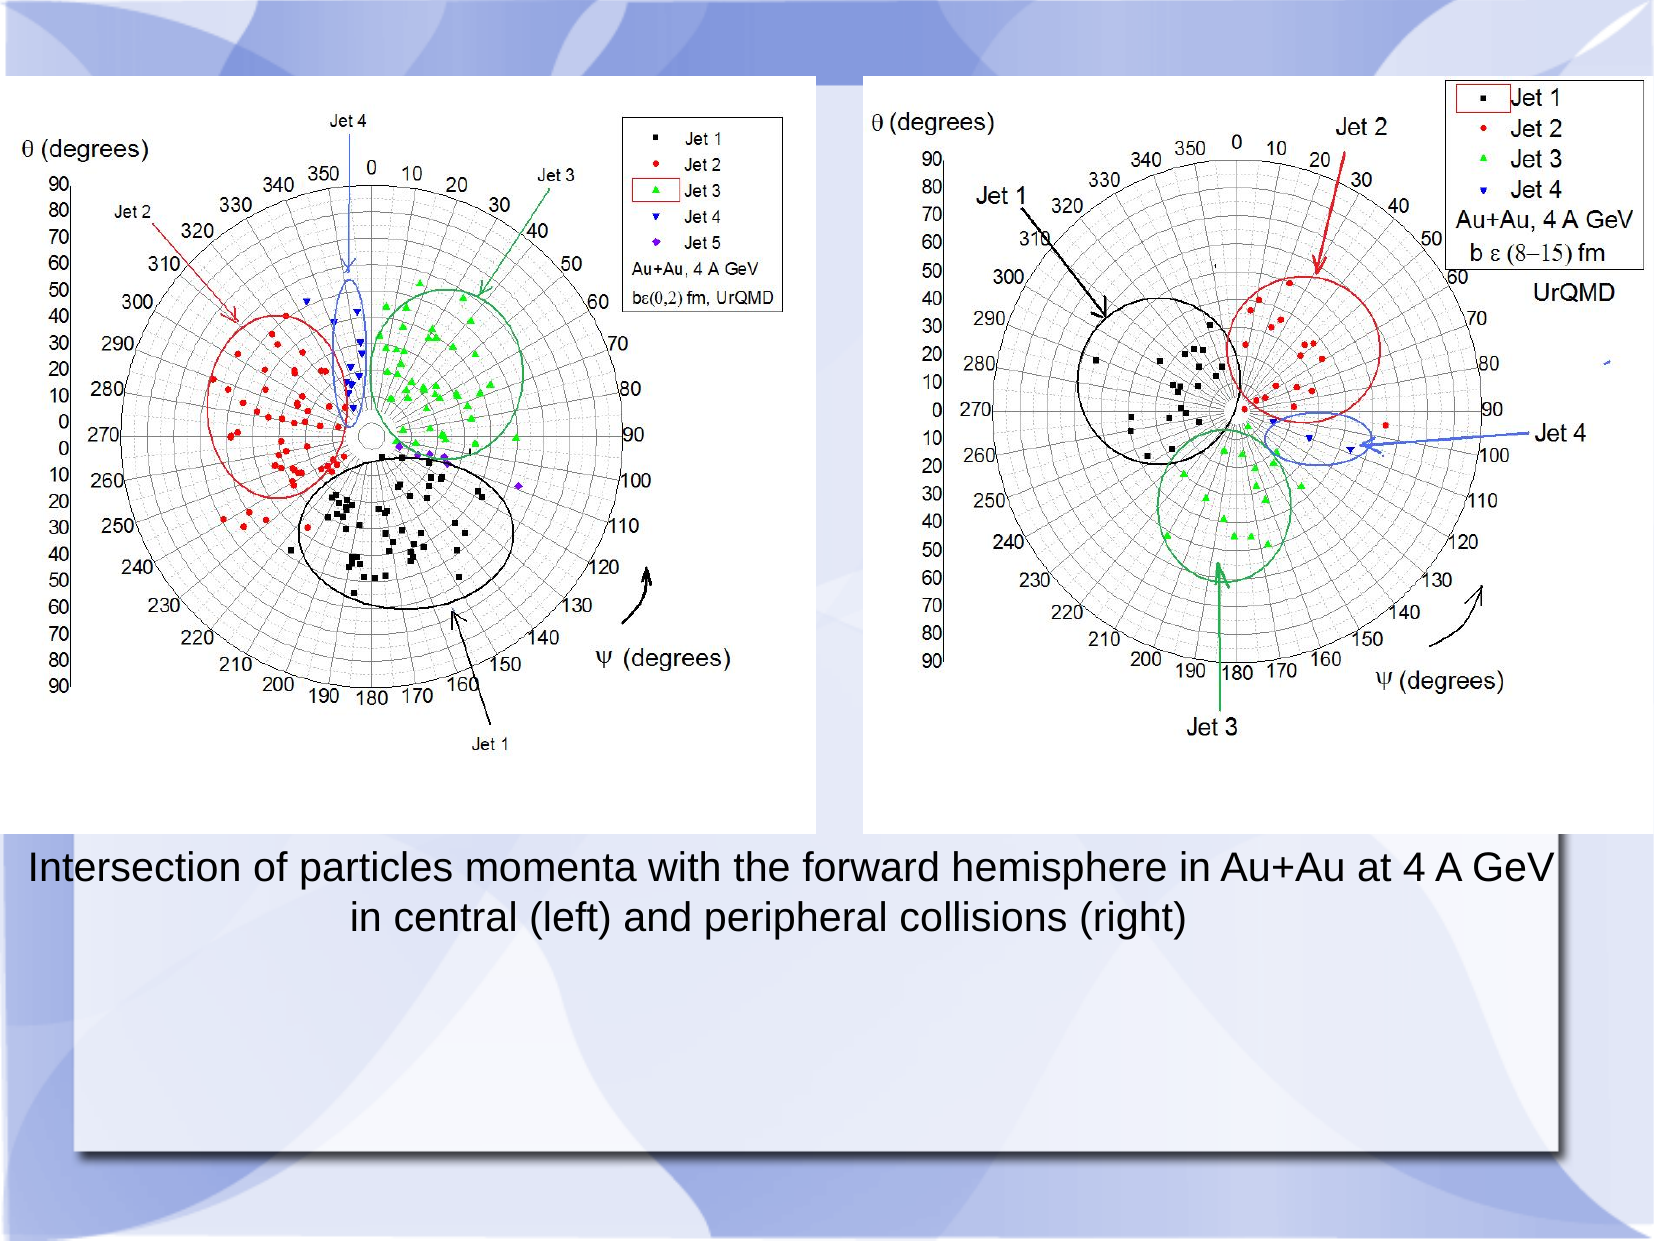

Intersection of particles momenta with the forward hemisphere in Au+Au at 4 A GeV
 in central (left) and peripheral collisions (right)